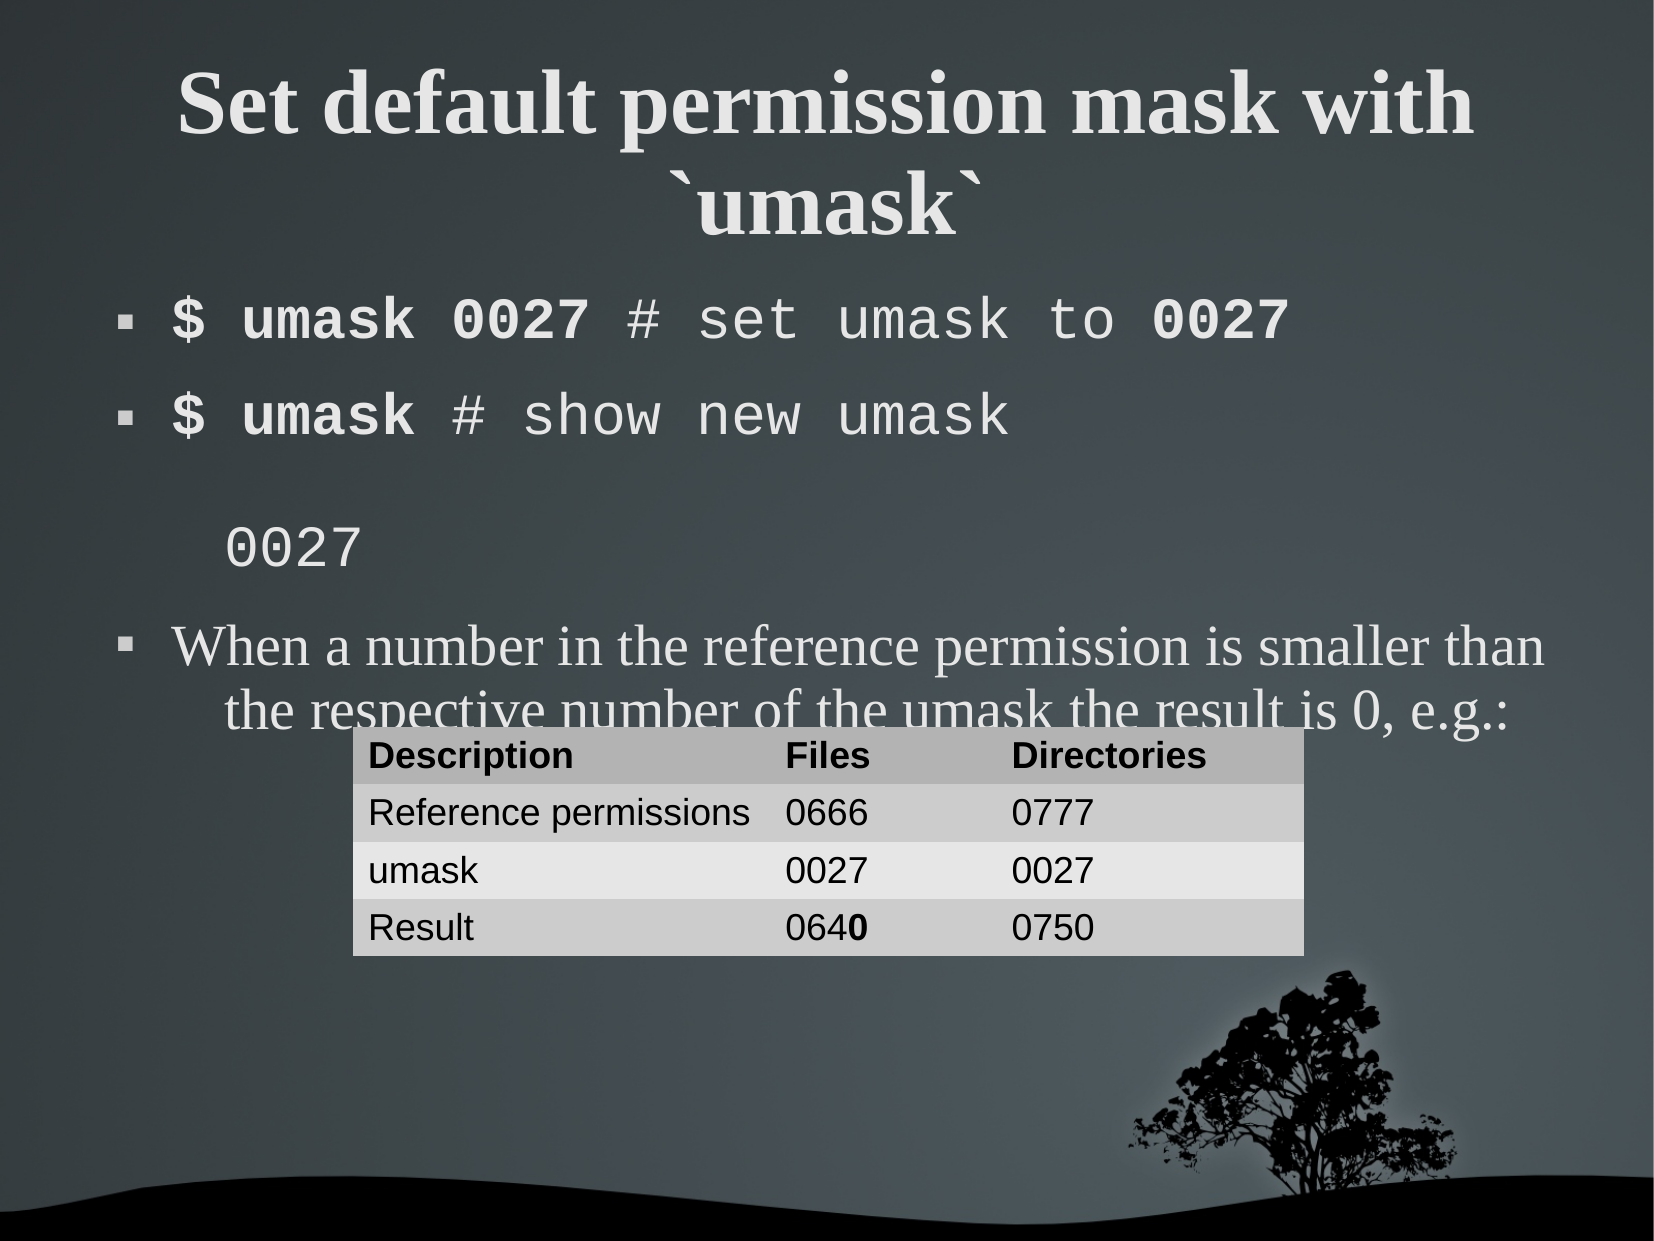

Set default permission mask with `umask`
# $ umask 0027 # set umask to 0027
$ umask # show new umask
0027
When a number in the reference permission is smaller than the respective number of the umask the result is 0, e.g.:
| Description | Files | Directories |
| --- | --- | --- |
| Reference permissions | 0666 | 0777 |
| umask | 0027 | 0027 |
| Result | 0640 | 0750 |